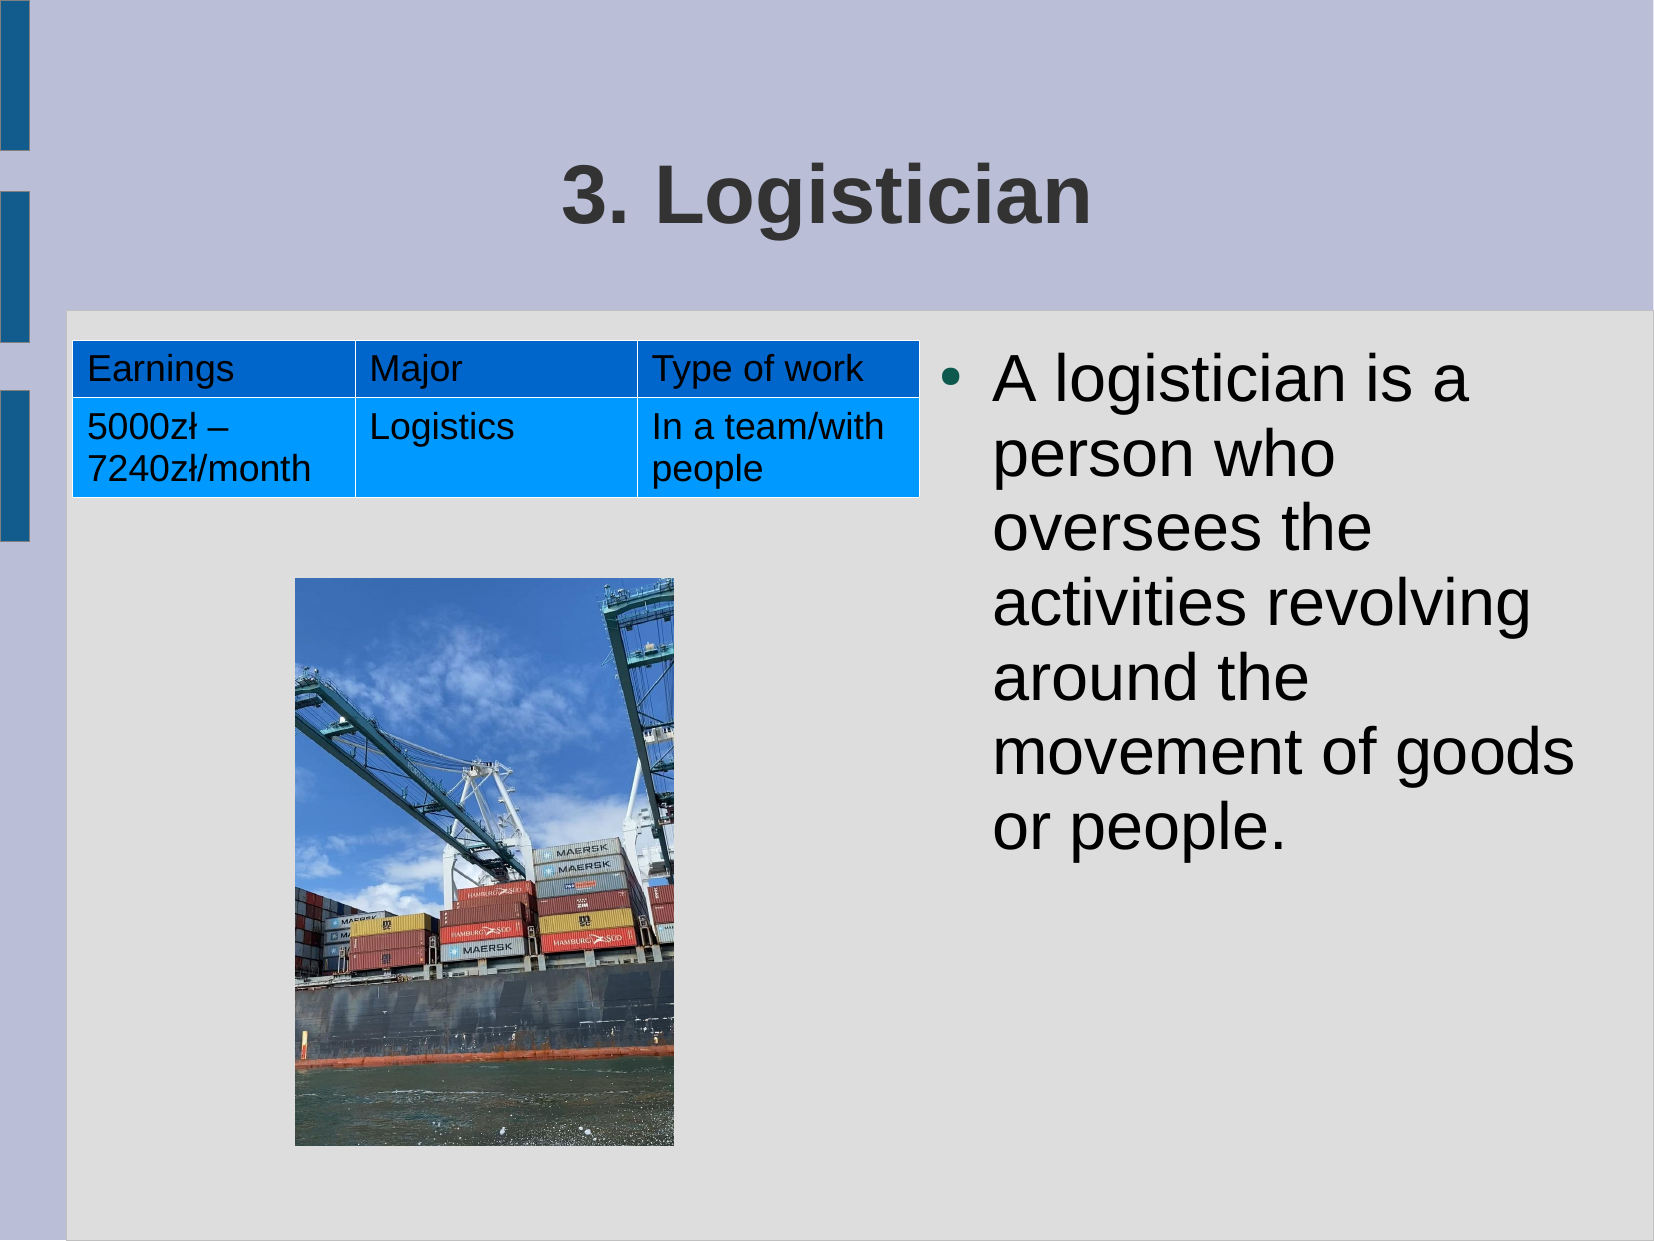

# 3. Logistician
| Earnings | Major | Type of work |
| --- | --- | --- |
| 5000zł – 7240zł/month | Logistics | In a team/with people |
A logistician is a person who oversees the activities revolving around the movement of goods or people.